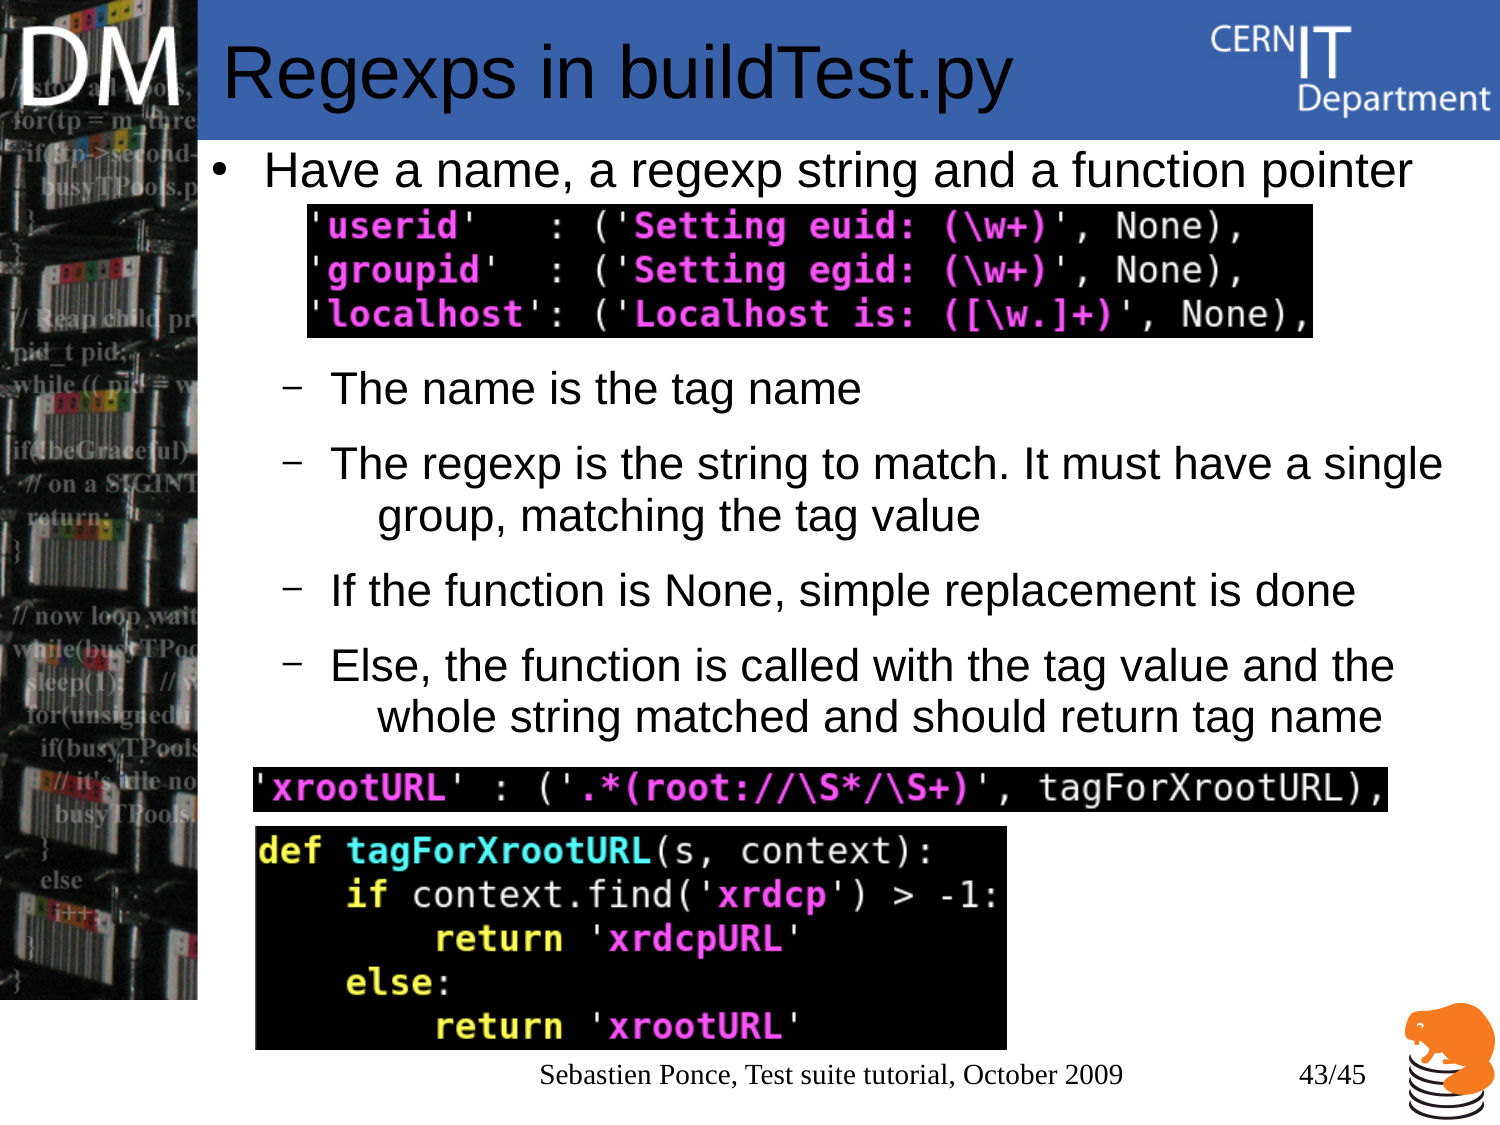

# Regexps in buildTest.py
Have a name, a regexp string and a function pointer
The name is the tag name
The regexp is the string to match. It must have a single group, matching the tag value
If the function is None, simple replacement is done
Else, the function is called with the tag value and the whole string matched and should return tag name